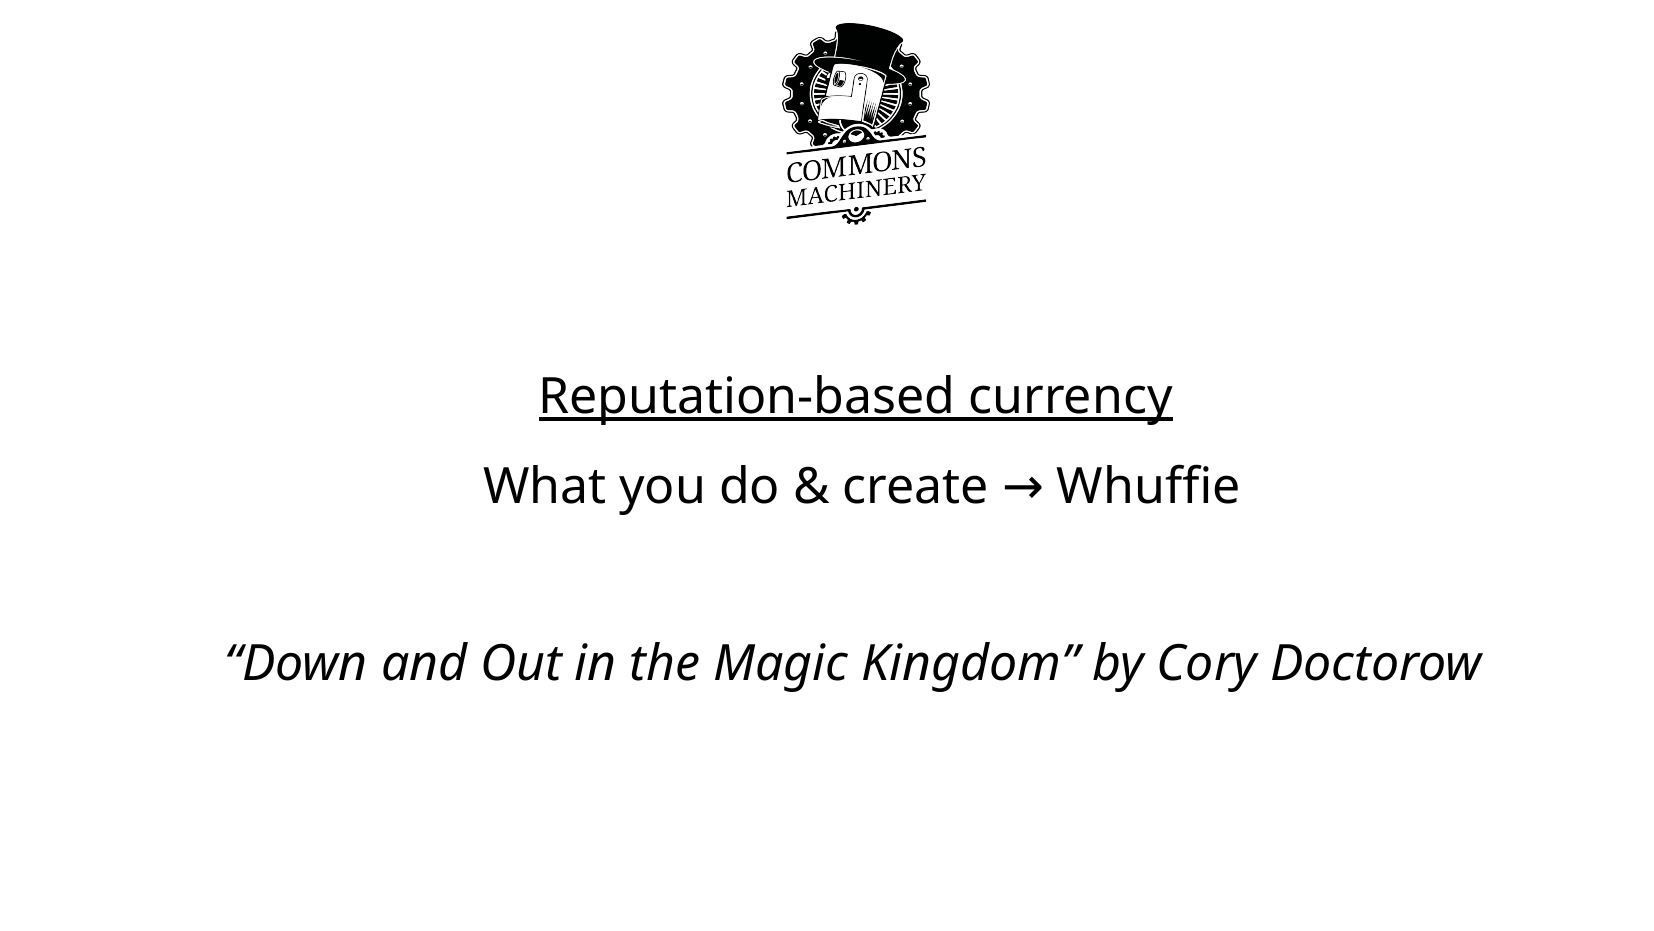

#
Reputation-based currency
What you do & create → Whuffie
“Down and Out in the Magic Kingdom” by Cory Doctorow